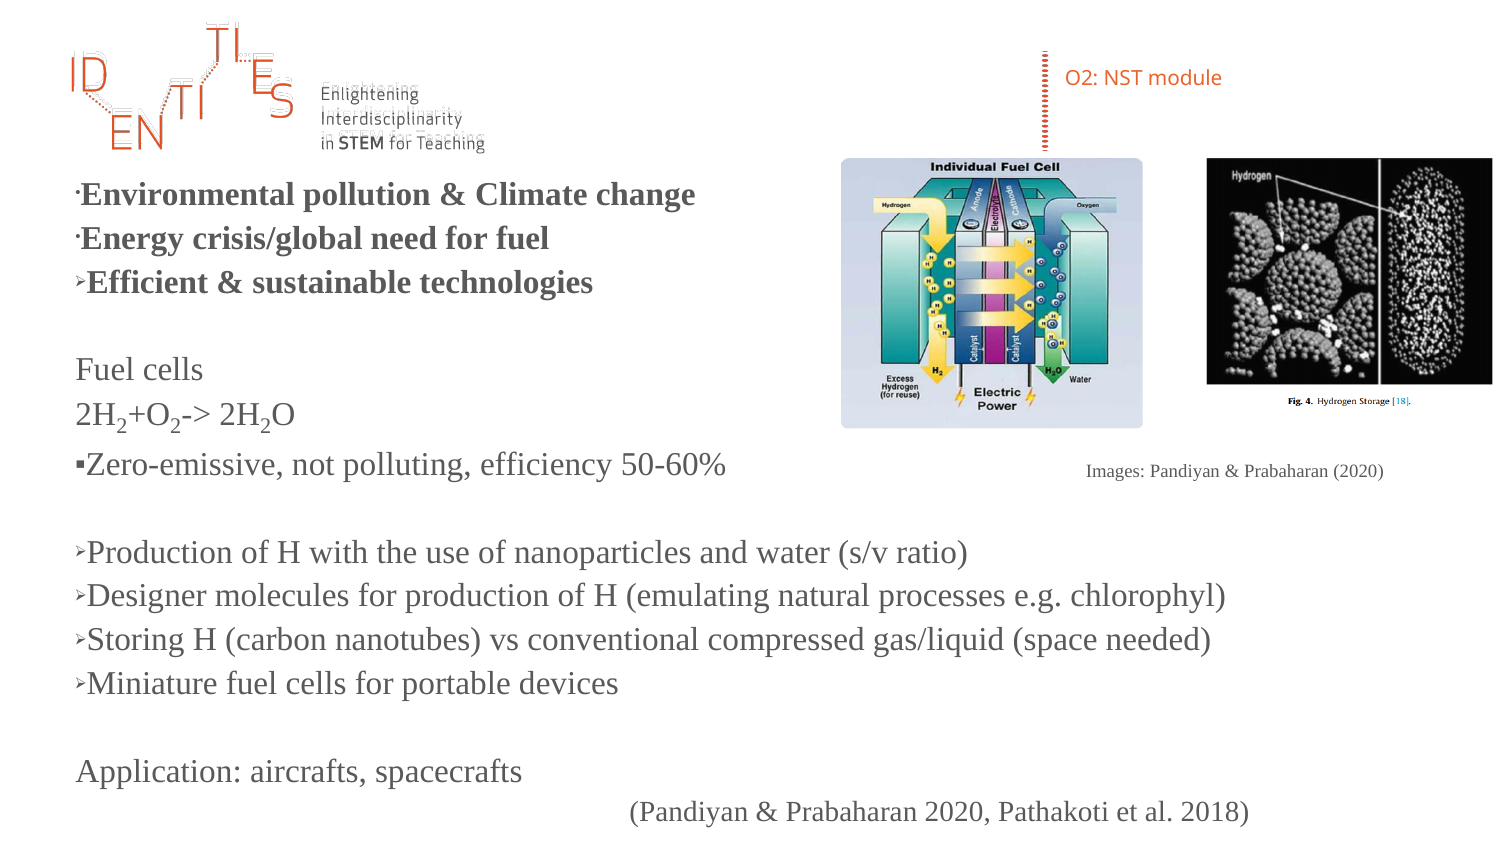

O2: NST module
Environmental pollution & Climate change
Energy crisis/global need for fuel
Efficient & sustainable technologies
Fuel cells
2H2+O2-> 2H2O
Zero-emissive, not polluting, efficiency 50-60%
Production of H with the use of nanoparticles and water (s/v ratio)
Designer molecules for production of H (emulating natural processes e.g. chlorophyl)
Storing H (carbon nanotubes) vs conventional compressed gas/liquid (space needed)
Miniature fuel cells for portable devices
Application: aircrafts, spacecrafts
(Pandiyan & Prabaharan 2020, Pathakoti et al. 2018)
Images: Pandiyan & Prabaharan (2020)